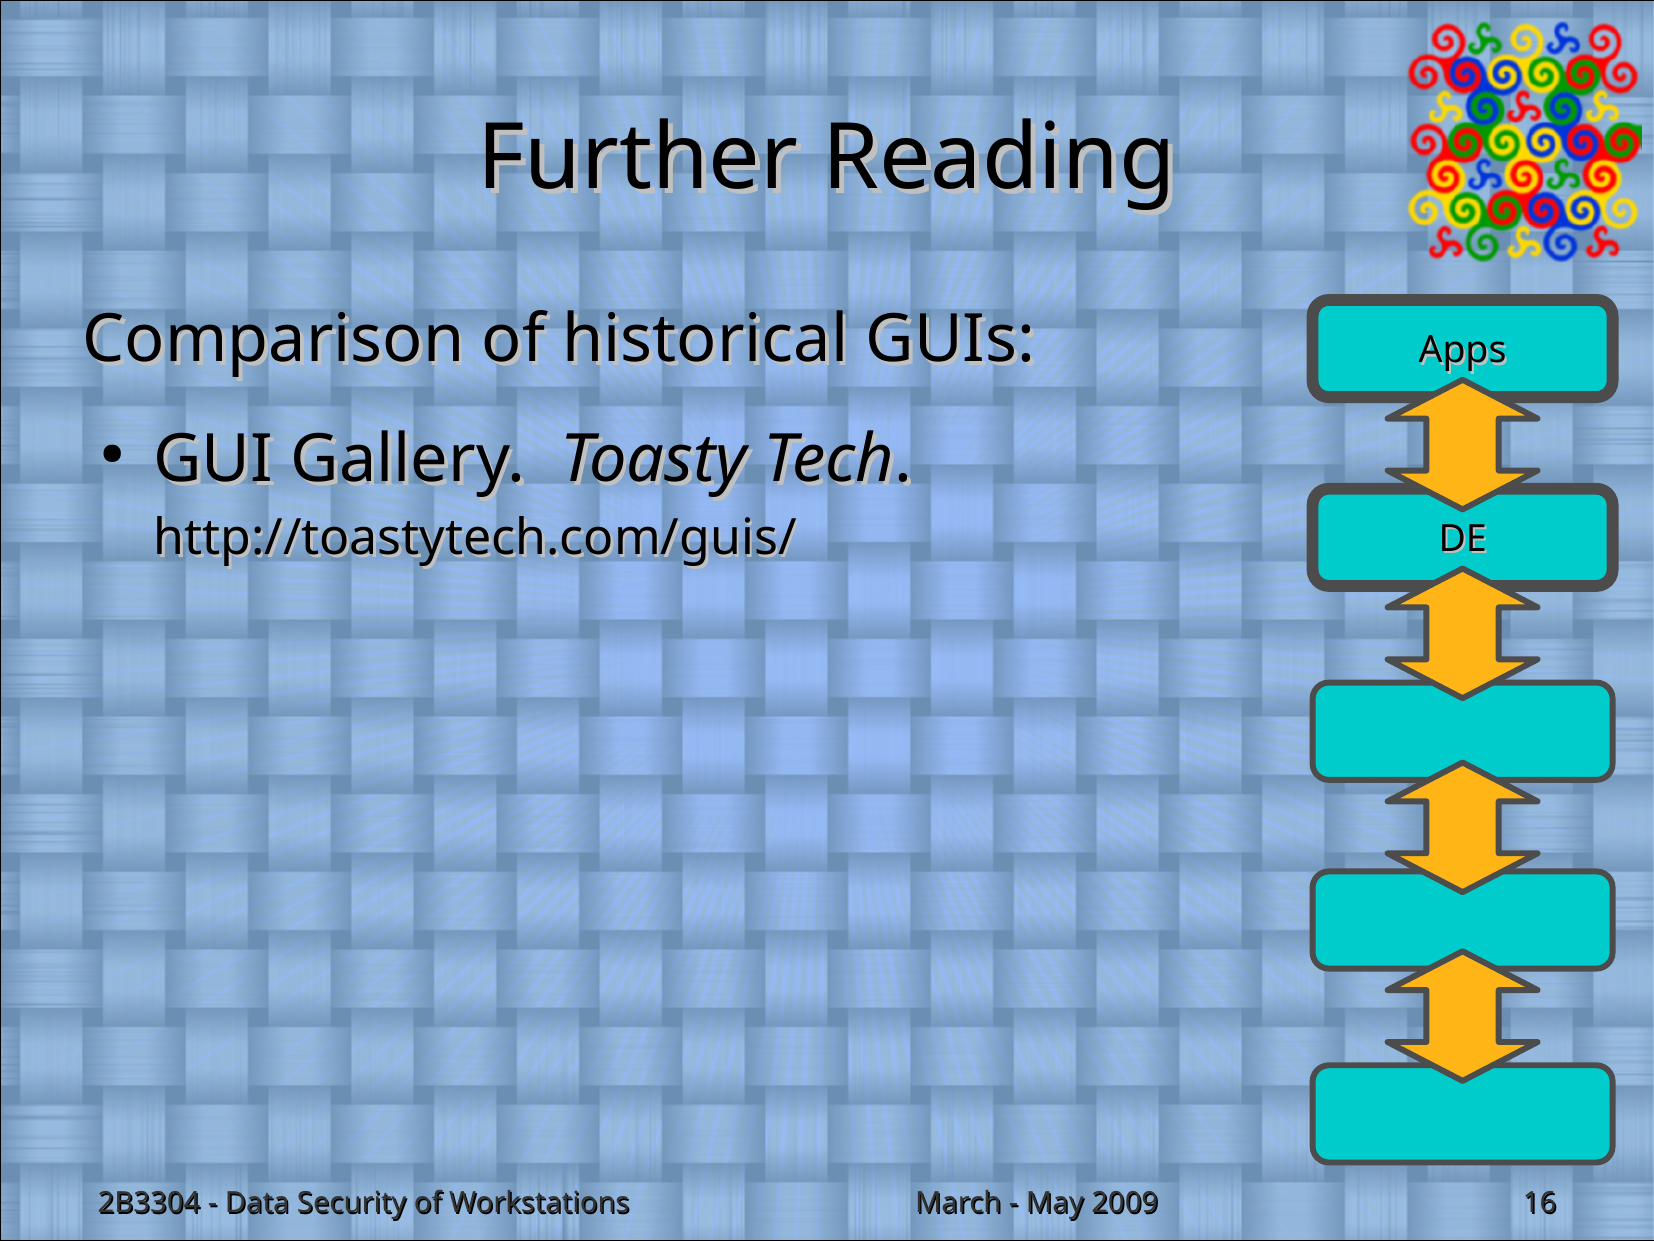

# Further Reading
Comparison of historical GUIs:
GUI Gallery. Toasty Tech.
http://toastytech.com/guis/
Apps
DE